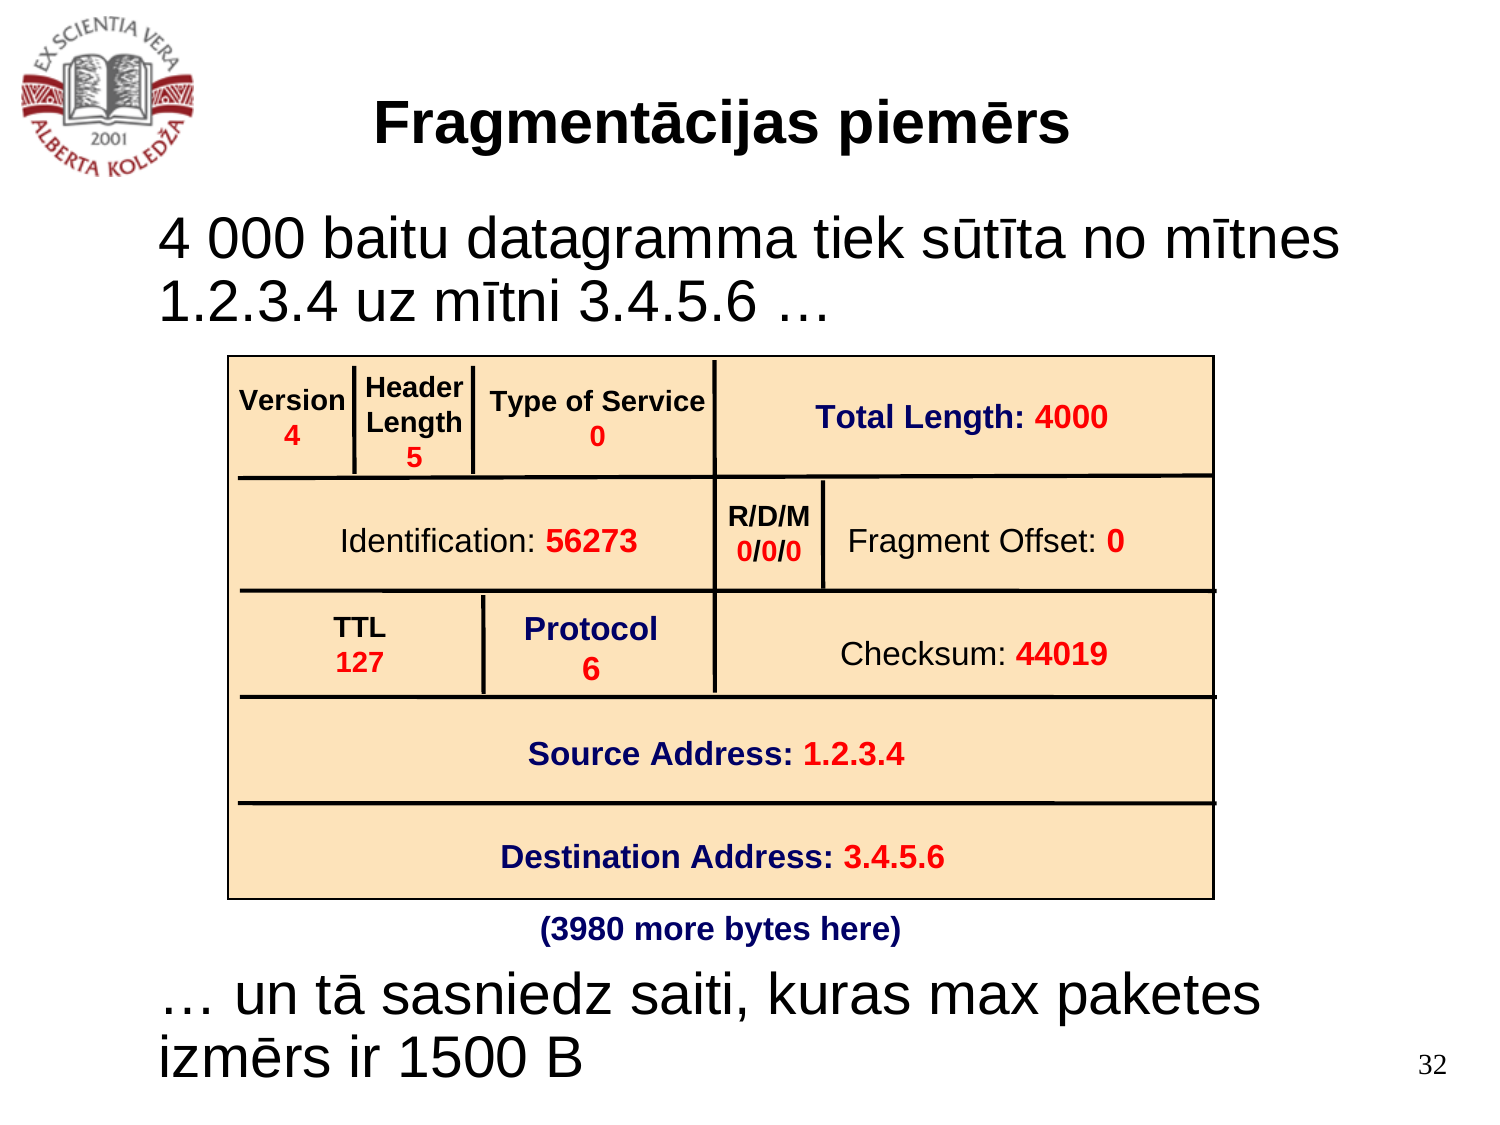

# Fragmentācijas piemērs
4 000 baitu datagramma tiek sūtīta no mītnes 1.2.3.4 uz mītni 3.4.5.6 …
… un tā sasniedz saiti, kuras max paketes izmērs ir 1500 B
Header
Length
5
Version
4
Type of Service
0
Total Length: 4000
R/D/M
0/0/0
Fragment Offset: 0
Identification: 56273
Protocol
6
TTL
127
Checksum: 44019
Source Address: 1.2.3.4
Destination Address: 3.4.5.6
(3980 more bytes here)